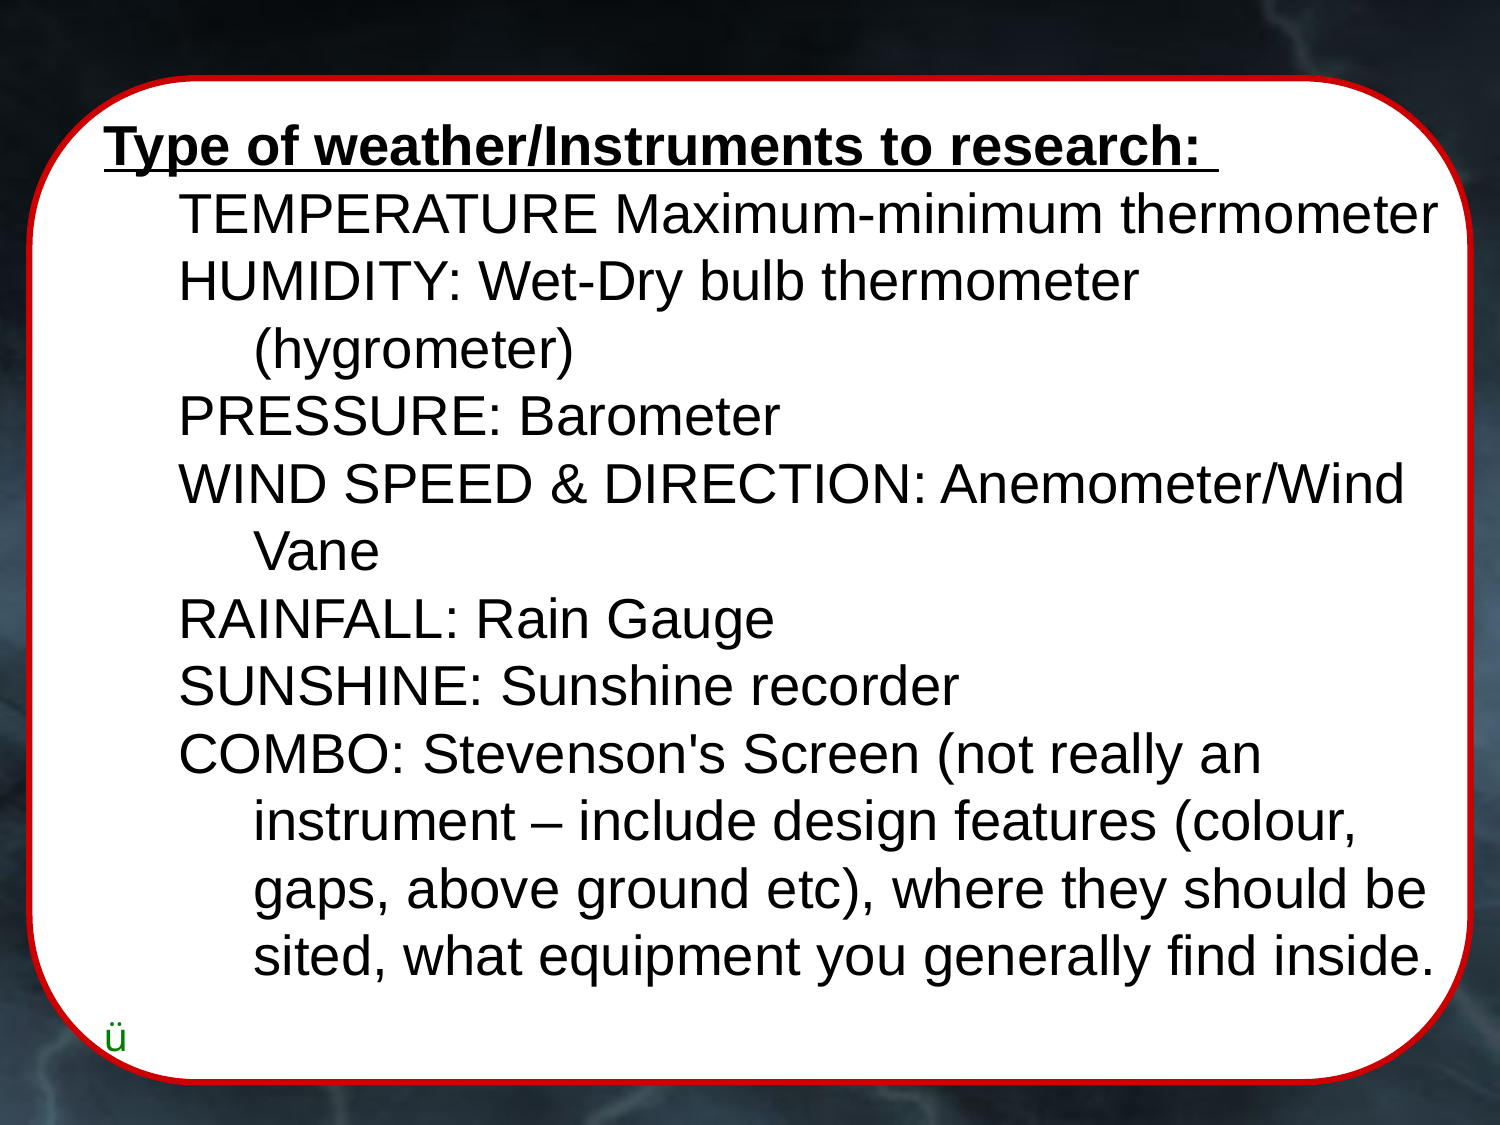

Type of weather/Instruments to research:
TEMPERATURE Maximum-minimum thermometer
HUMIDITY: Wet-Dry bulb thermometer (hygrometer)
PRESSURE: Barometer
WIND SPEED & DIRECTION: Anemometer/Wind Vane
RAINFALL: Rain Gauge
SUNSHINE: Sunshine recorder
COMBO: Stevenson's Screen (not really an instrument – include design features (colour, gaps, above ground etc), where they should be sited, what equipment you generally find inside.